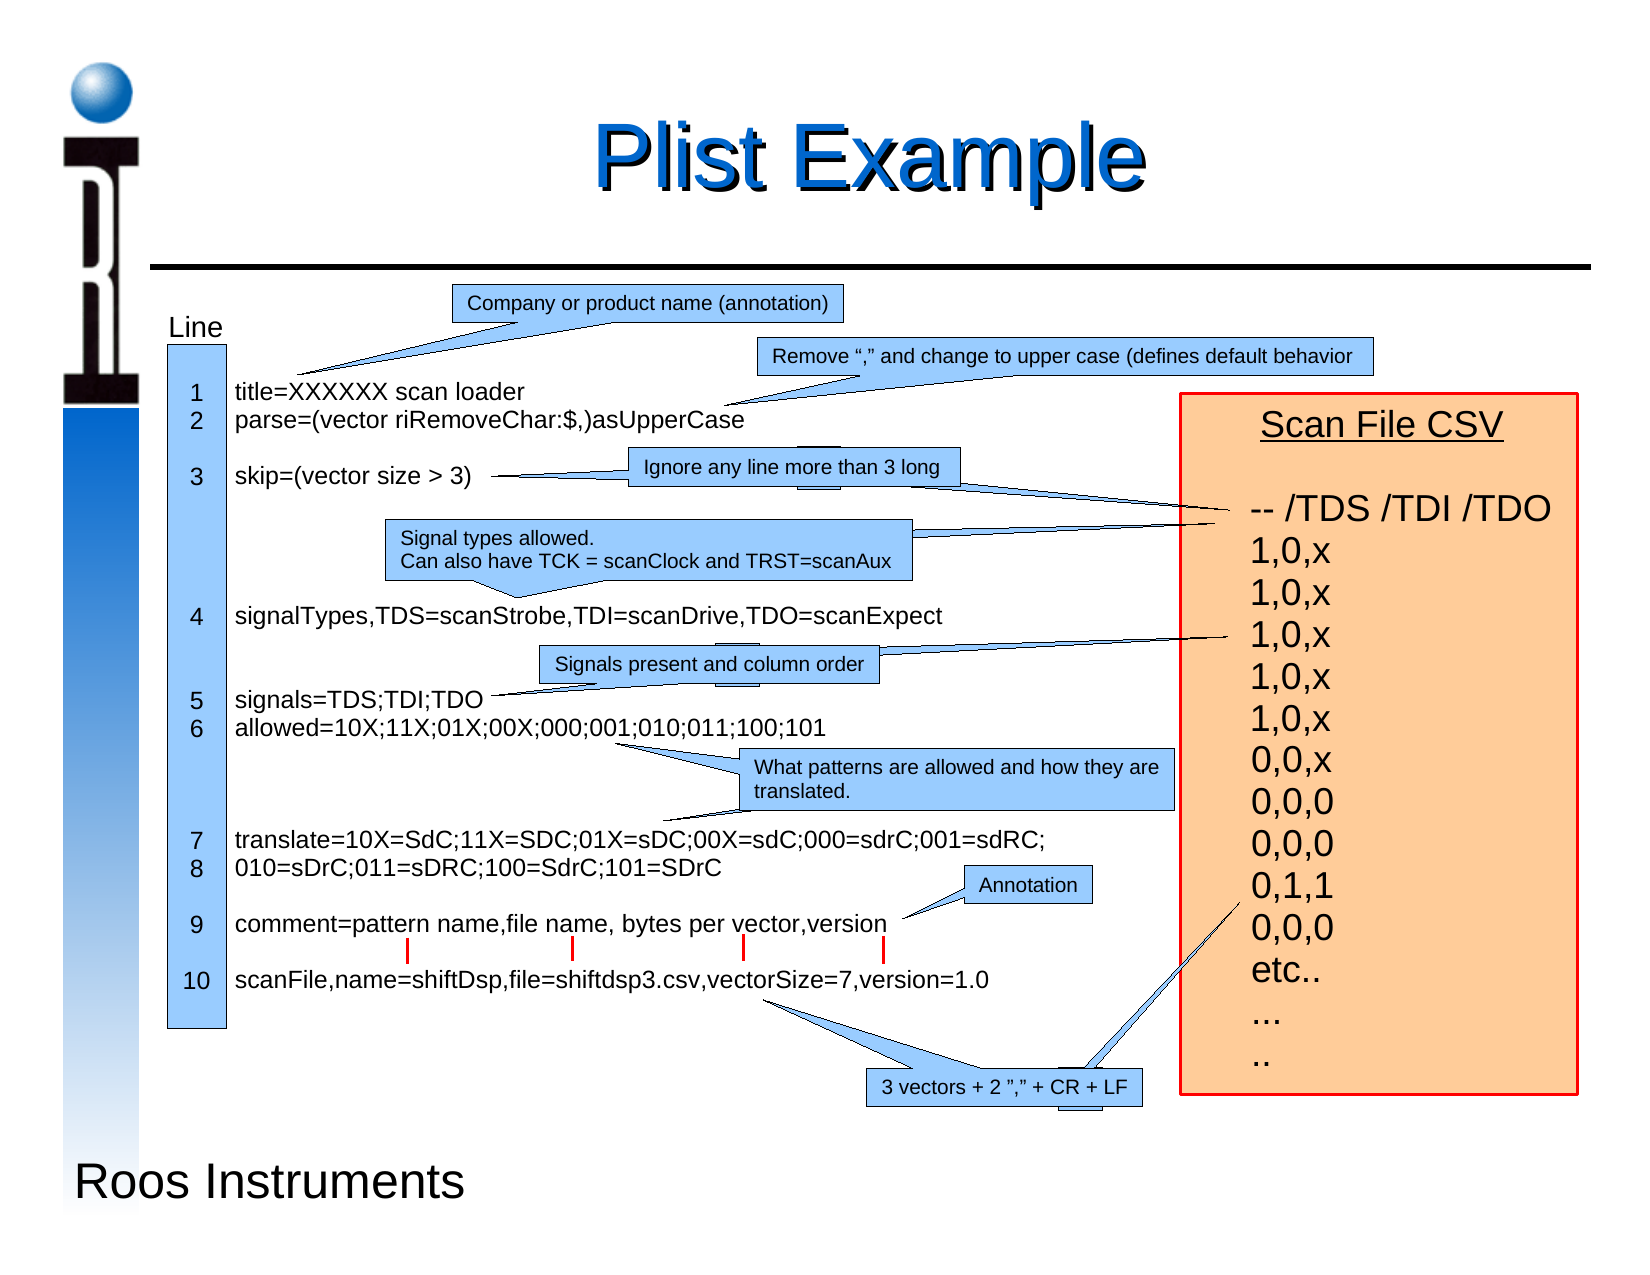

# Plist Example
Company or product name (annotation)
Line
Remove “,” and change to upper case (defines default behavior
1
2
3
4
5
6
7
8
9
10
title=XXXXXX scan loader
parse=(vector riRemoveChar:$,)asUpperCase
skip=(vector size > 3)
signalTypes,TDS=scanStrobe,TDI=scanDrive,TDO=scanExpect
signals=TDS;TDI;TDO
allowed=10X;11X;01X;00X;000;001;010;011;100;101
translate=10X=SdC;11X=SDC;01X=sDC;00X=sdC;000=sdrC;001=sdRC;
010=sDrC;011=sDRC;100=SdrC;101=SDrC
comment=pattern name,file name, bytes per vector,version
scanFile,name=shiftDsp,file=shiftdsp3.csv,vectorSize=7,version=1.0
 Scan File CSV
-- /TDS /TDI /TDO
1,0,x
1,0,x
1,0,x
1,0,x
1,0,x
Ignore any line more than 3 long
Signal types allowed.
Can also have TCK = scanClock and TRST=scanAux
Signals present and column order
0,0,x
0,0,0
0,0,0
0,1,1
0,0,0
etc..
...
..
What patterns are allowed and how they are
translated.
Annotation
3 vectors + 2 ”,” + CR + LF